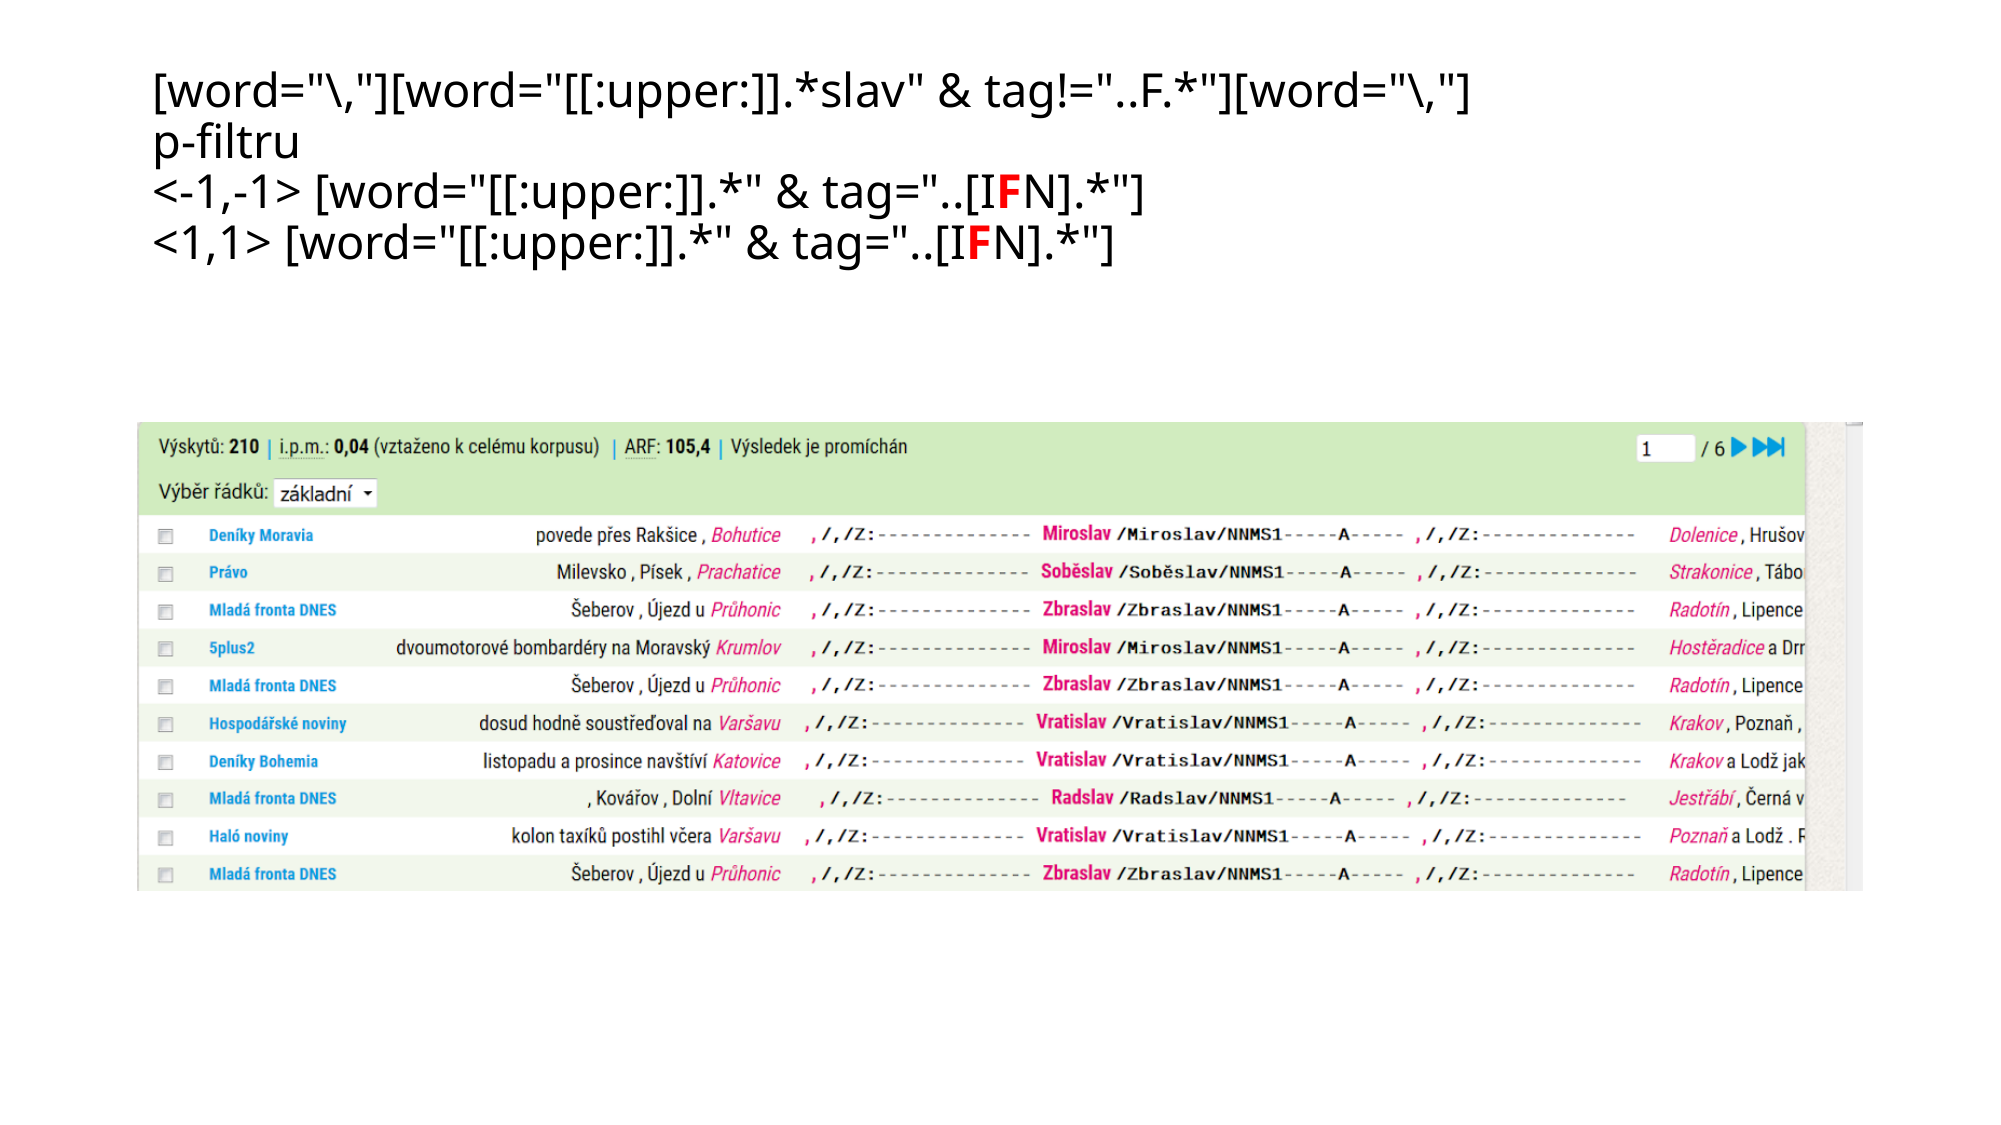

# [word="\,"][word="[[:upper:]].*slav" & tag!="..F.*"][word="\,"] p-filtru <-1,-1> [word="[[:upper:]].*" & tag="..[IFN].*"] <1,1> [word="[[:upper:]].*" & tag="..[IFN].*"]